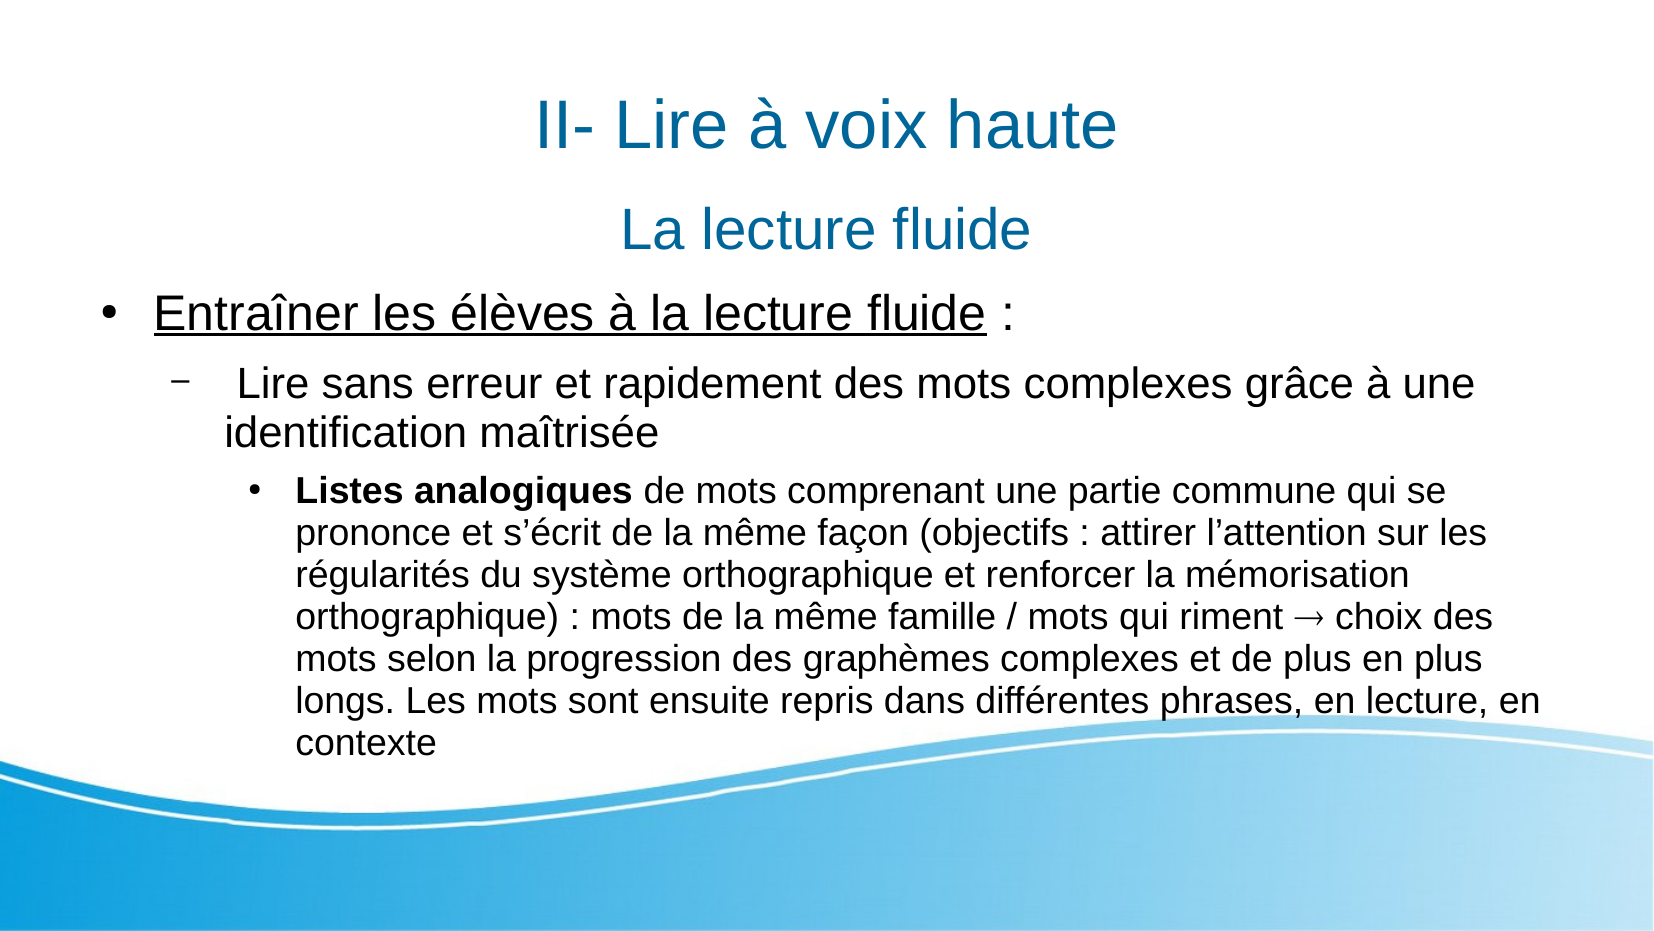

# II- Lire à voix haute
La lecture fluide
Entraîner les élèves à la lecture fluide :
 Lire sans erreur et rapidement des mots complexes grâce à une identification maîtrisée
Listes analogiques de mots comprenant une partie commune qui se prononce et s’écrit de la même façon (objectifs : attirer l’attention sur les régularités du système orthographique et renforcer la mémorisation orthographique) : mots de la même famille / mots qui riment  choix des mots selon la progression des graphèmes complexes et de plus en plus longs. Les mots sont ensuite repris dans différentes phrases, en lecture, en contexte